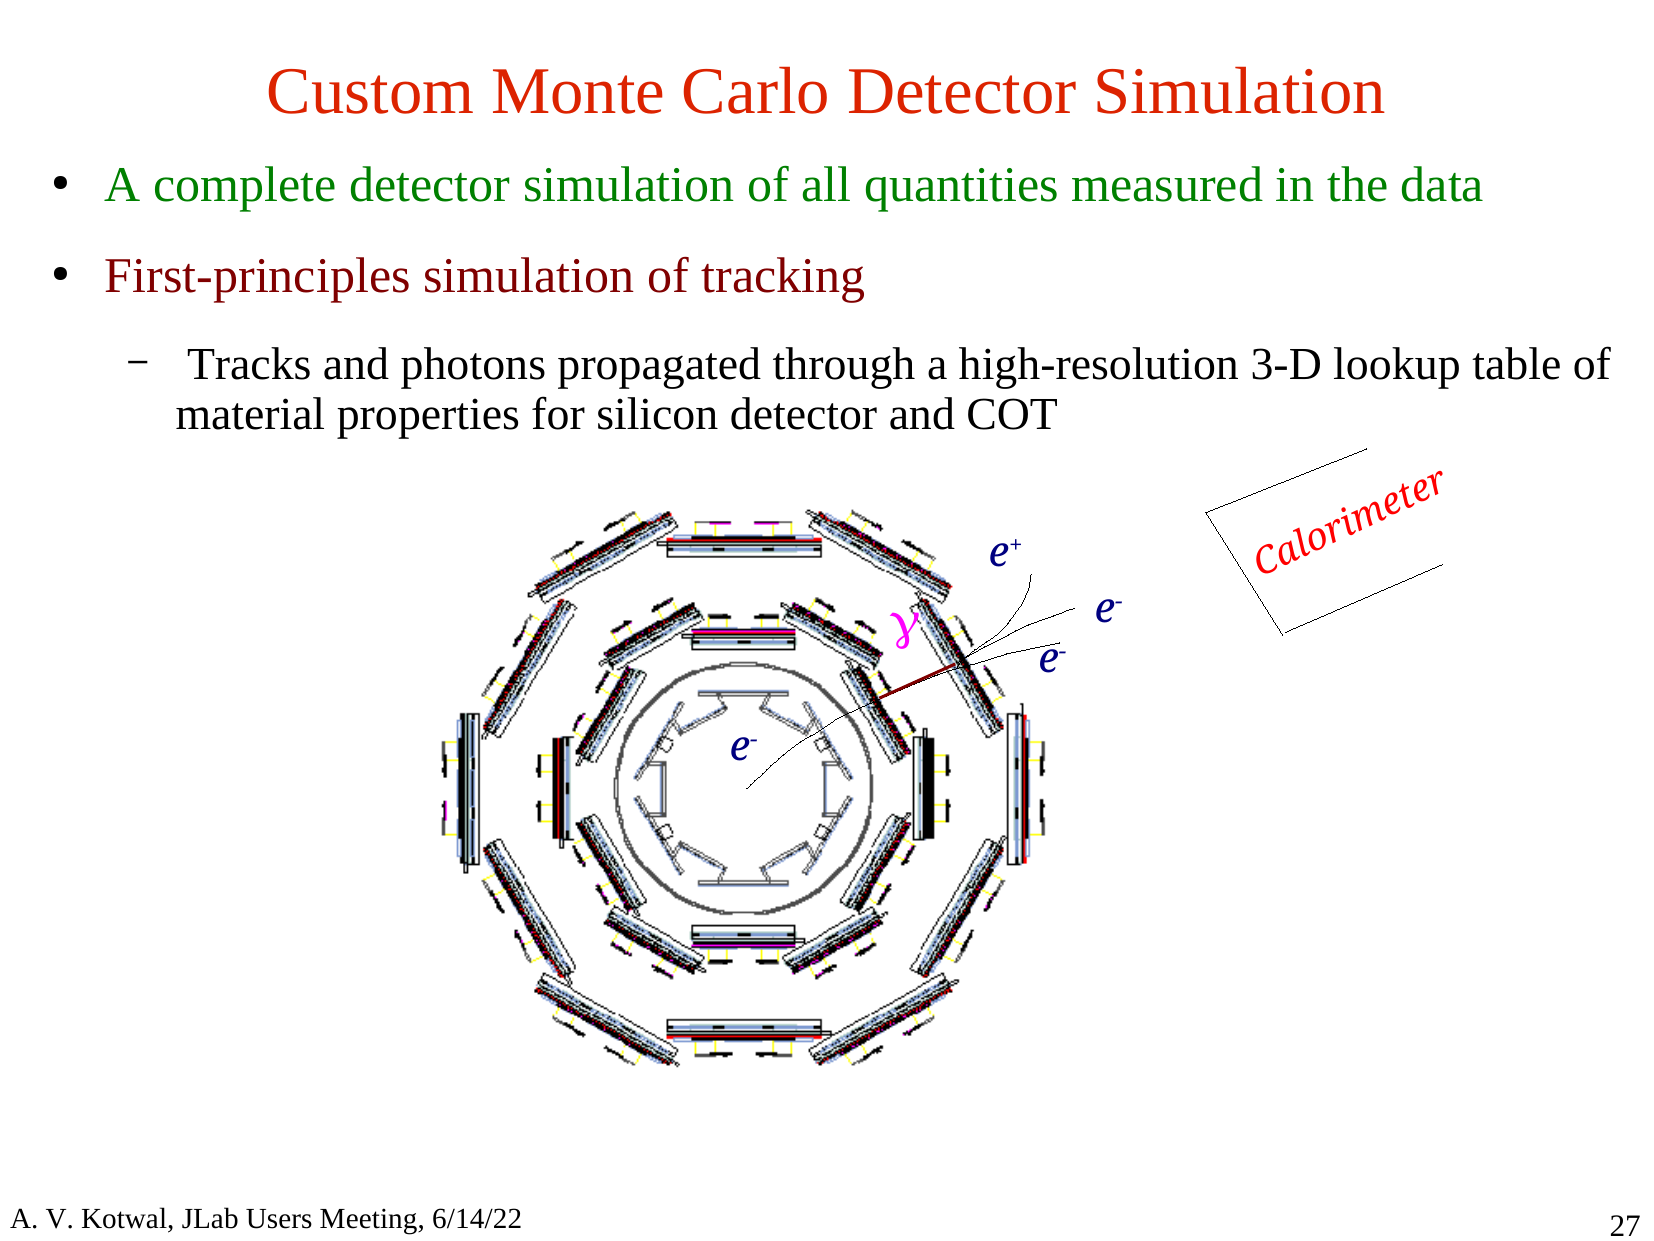

# Custom Monte Carlo Detector Simulation
A complete detector simulation of all quantities measured in the data
First-principles simulation of tracking
 Tracks and photons propagated through a high-resolution 3-D lookup table of material properties for silicon detector and COT
At each material interaction, calculate
Ionization energy loss according to complete Bethe-Bloch formula
Generate bremsstrahlung photons down to 4 MeV, using detailed cross section and spectrum calculations
Simulate photon conversion and compton scattering
Propagate bremsstrahlung photons and conversion electrons
Simulate multiple Coulomb scattering, including non-Gaussian tail
Deposit and smear hits on COT wires, perform full helix fit including optional beam-constraint
Calorimeter
e+
e-

e-
e-
A. V. Kotwal, JLab Users Meeting, 6/14/22